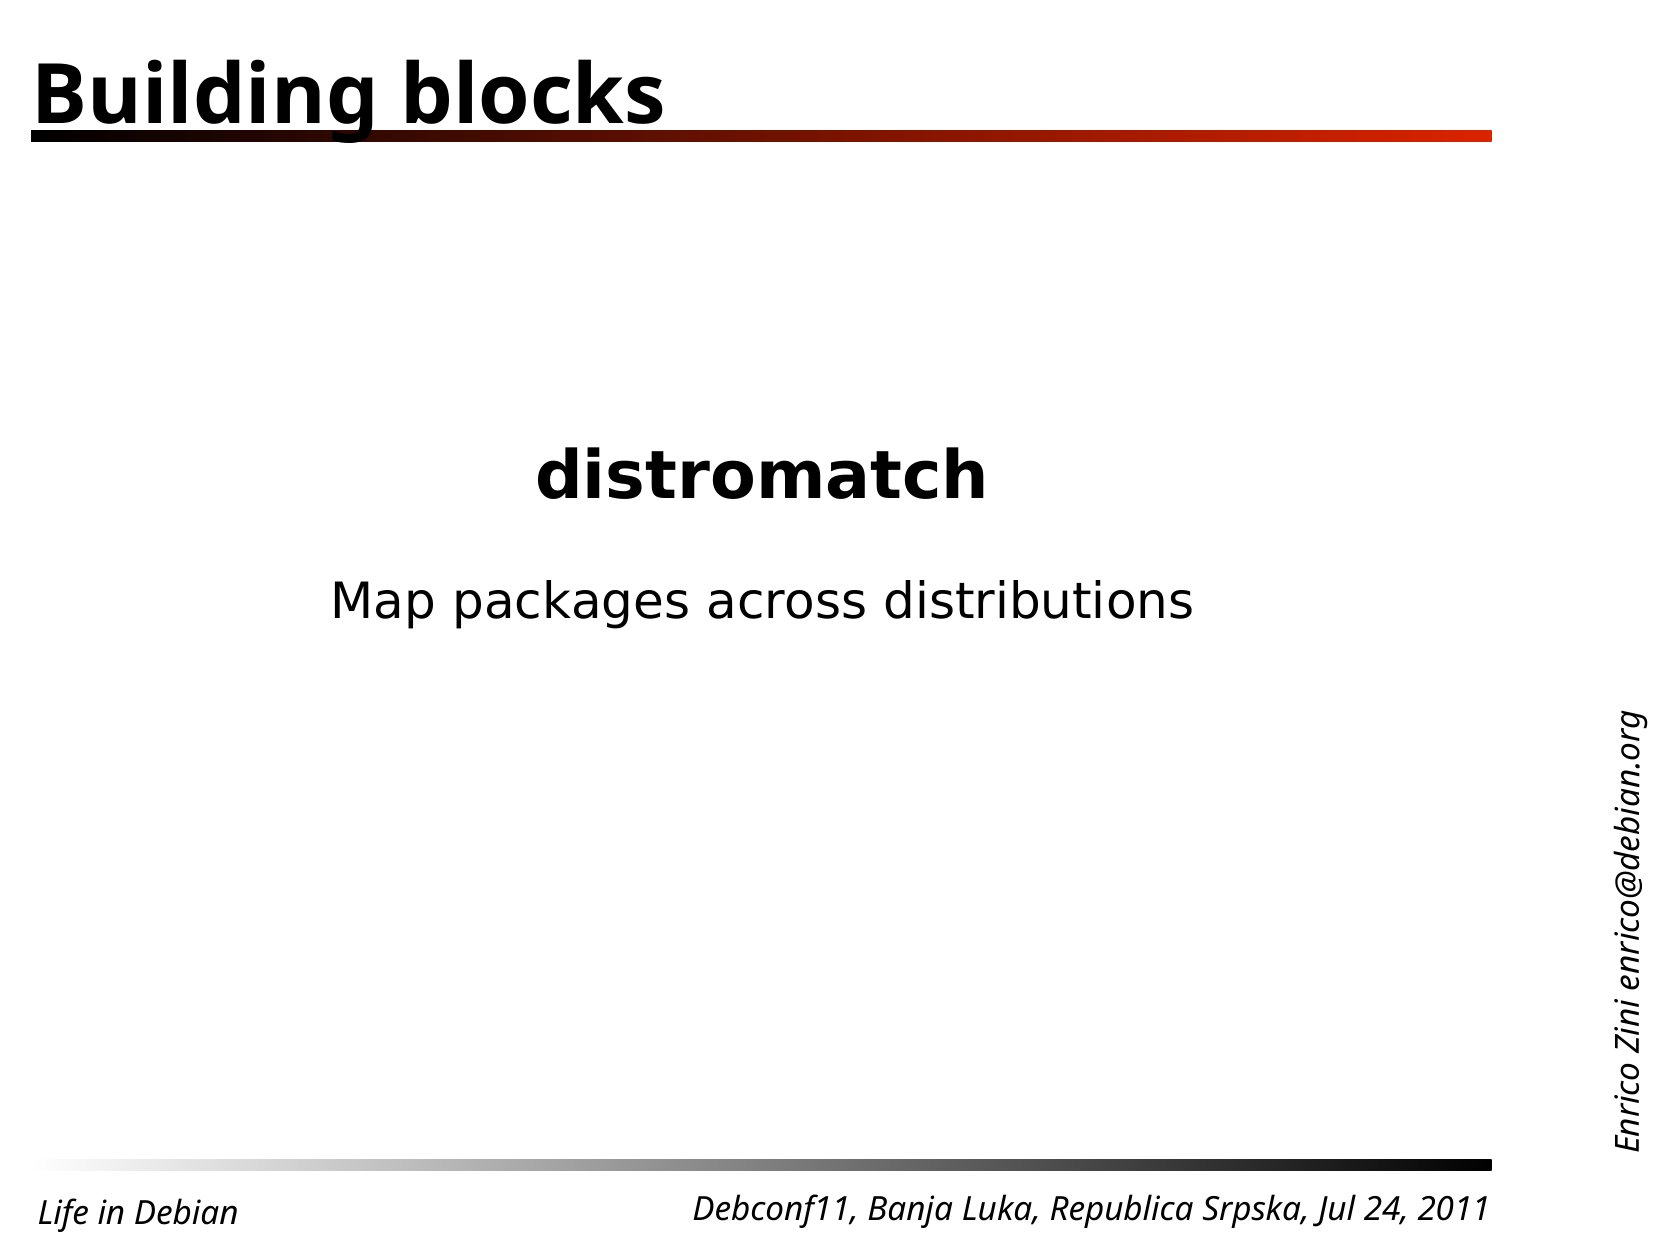

Building blocks
distromatch
Map packages across distributions